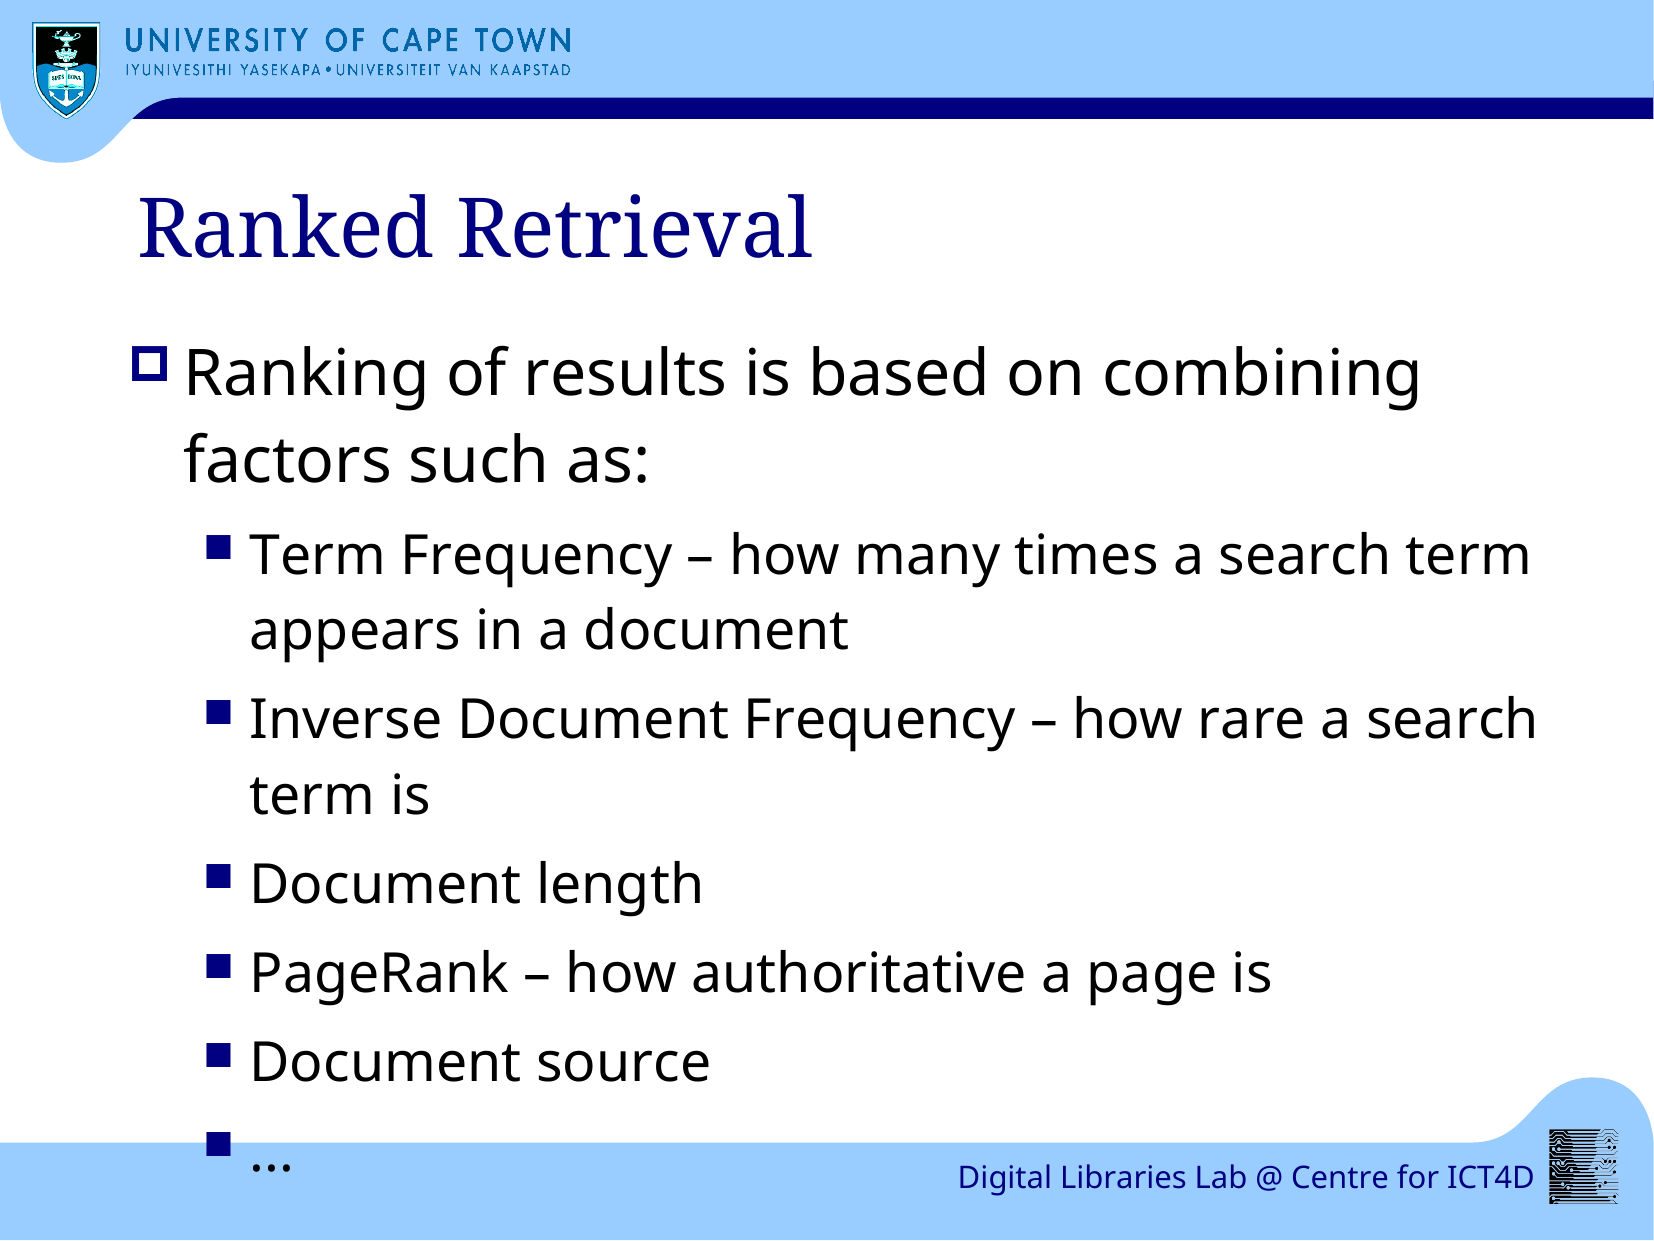

# Ranked Retrieval
Ranking of results is based on combining factors such as:
Term Frequency – how many times a search term appears in a document
Inverse Document Frequency – how rare a search term is
Document length
PageRank – how authoritative a page is
Document source
...